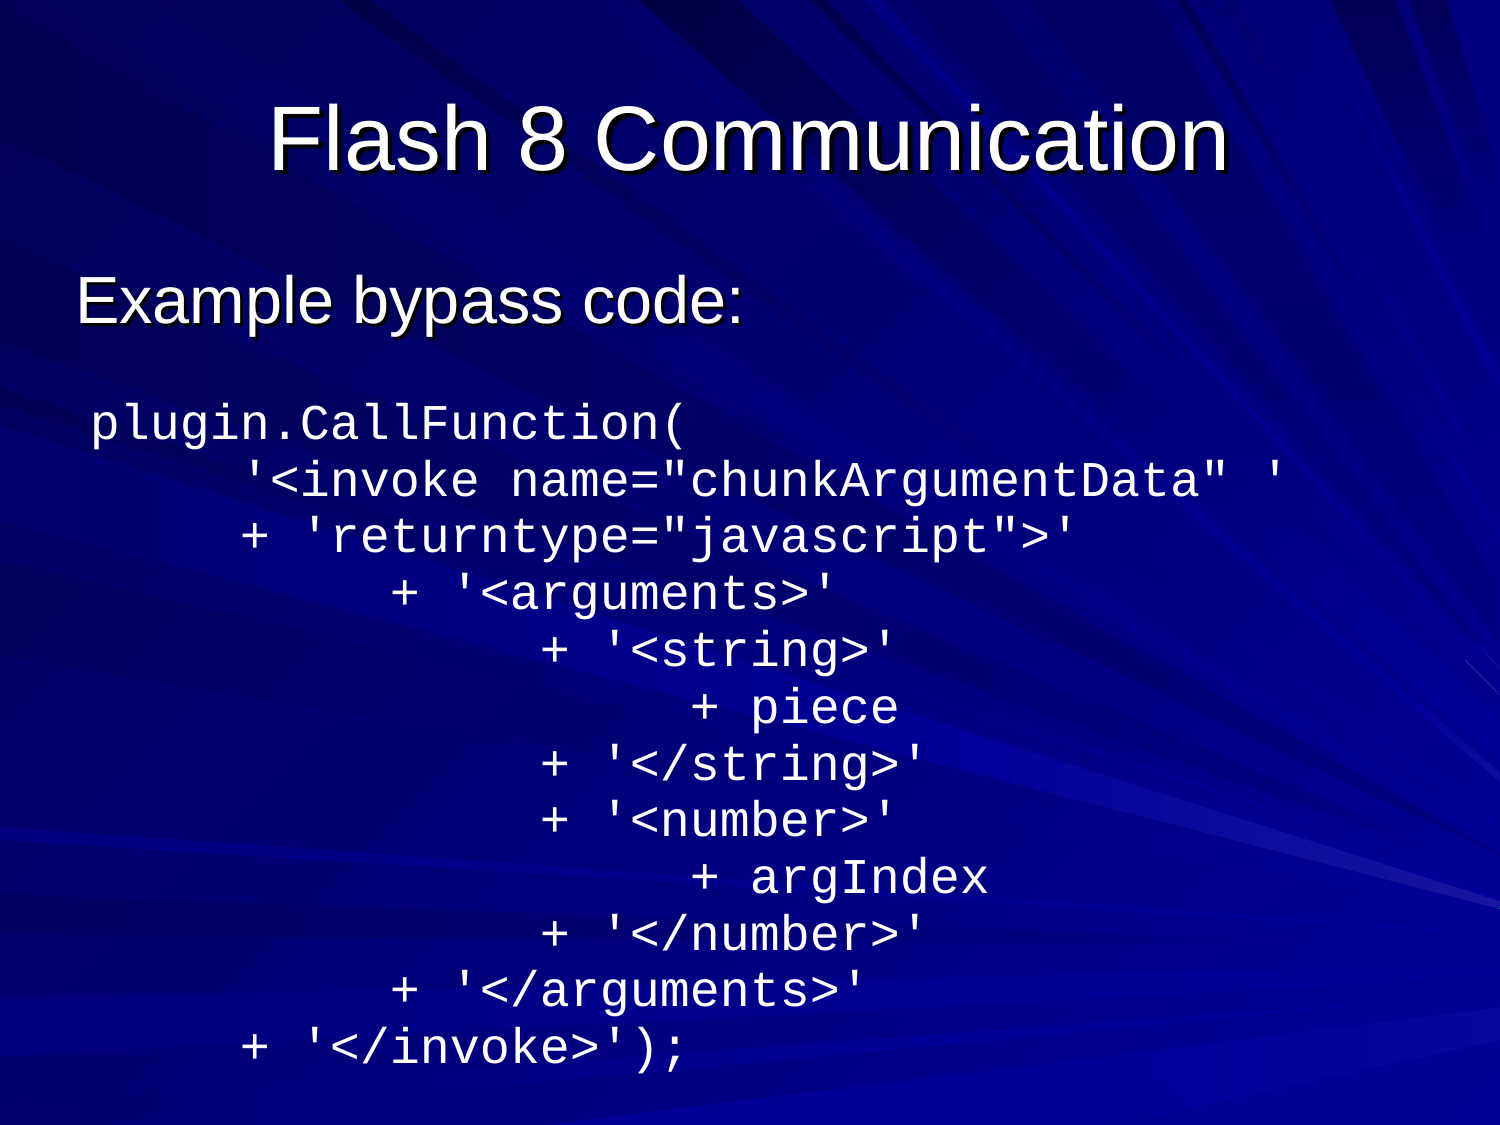

# Flash 8 Communication
Example bypass code:
plugin.CallFunction(
 '<invoke name="chunkArgumentData" '
	+ 'returntype="javascript">'
		+ '<arguments>'
			+ '<string>'
				+ piece
			+ '</string>'							+ '<number>'
				+ argIndex
			+ '</number>'						+ '</arguments>'
	+ '</invoke>');